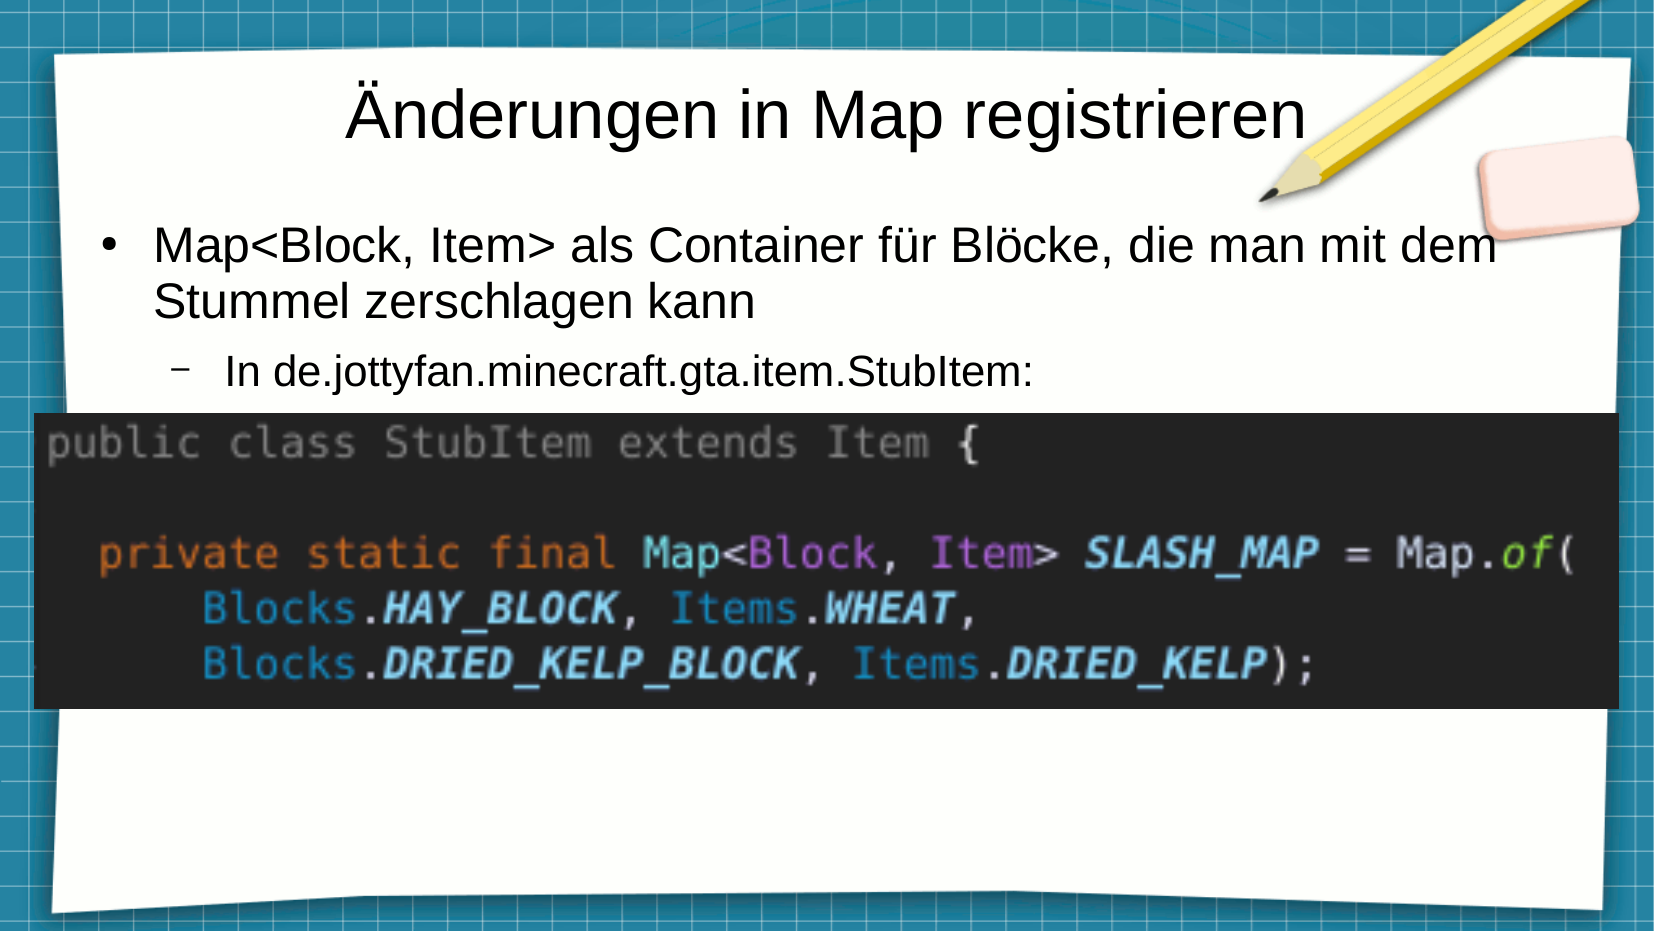

# Änderungen in Map registrieren
Map<Block, Item> als Container für Blöcke, die man mit dem Stummel zerschlagen kann
In de.jottyfan.minecraft.gta.item.StubItem: